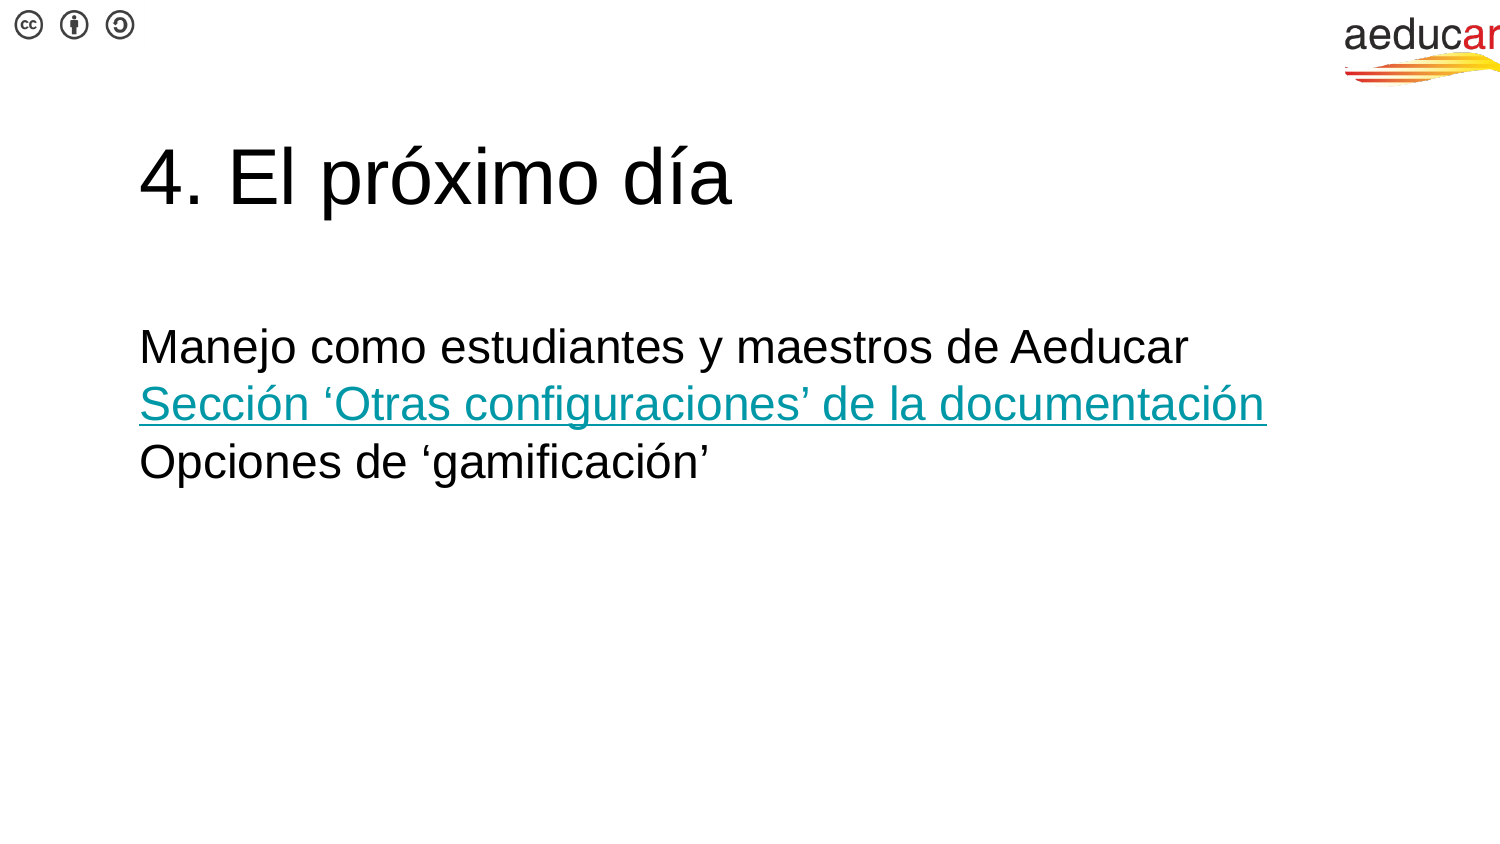

# 4. El próximo día Manejo como estudiantes y maestros de Aeducar Sección ‘Otras configuraciones’ de la documentación Opciones de ‘gamificación’